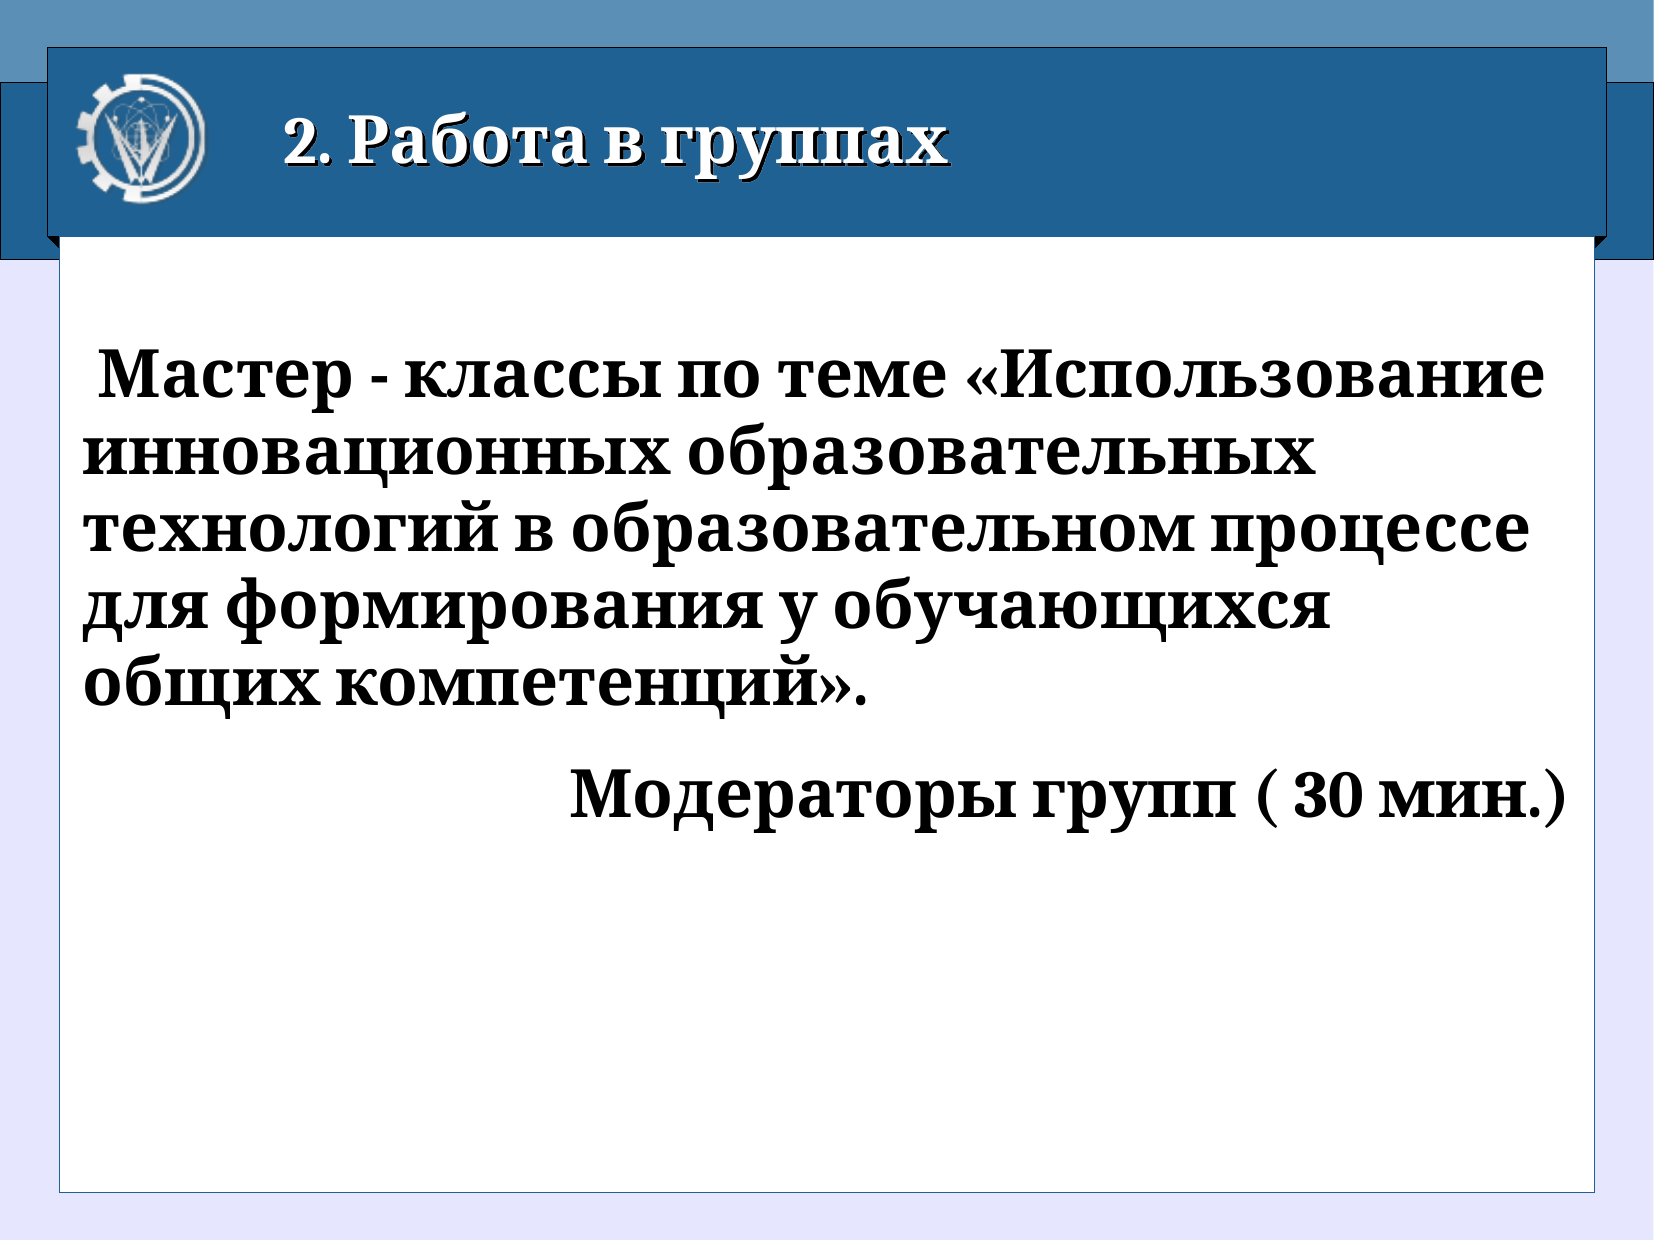

# 2. Работа в группах
 Мастер - классы по теме «Использование инновационных образовательных технологий в образовательном процессе для формирования у обучающихся общих компетенций».
 Модераторы групп ( 30 мин.)